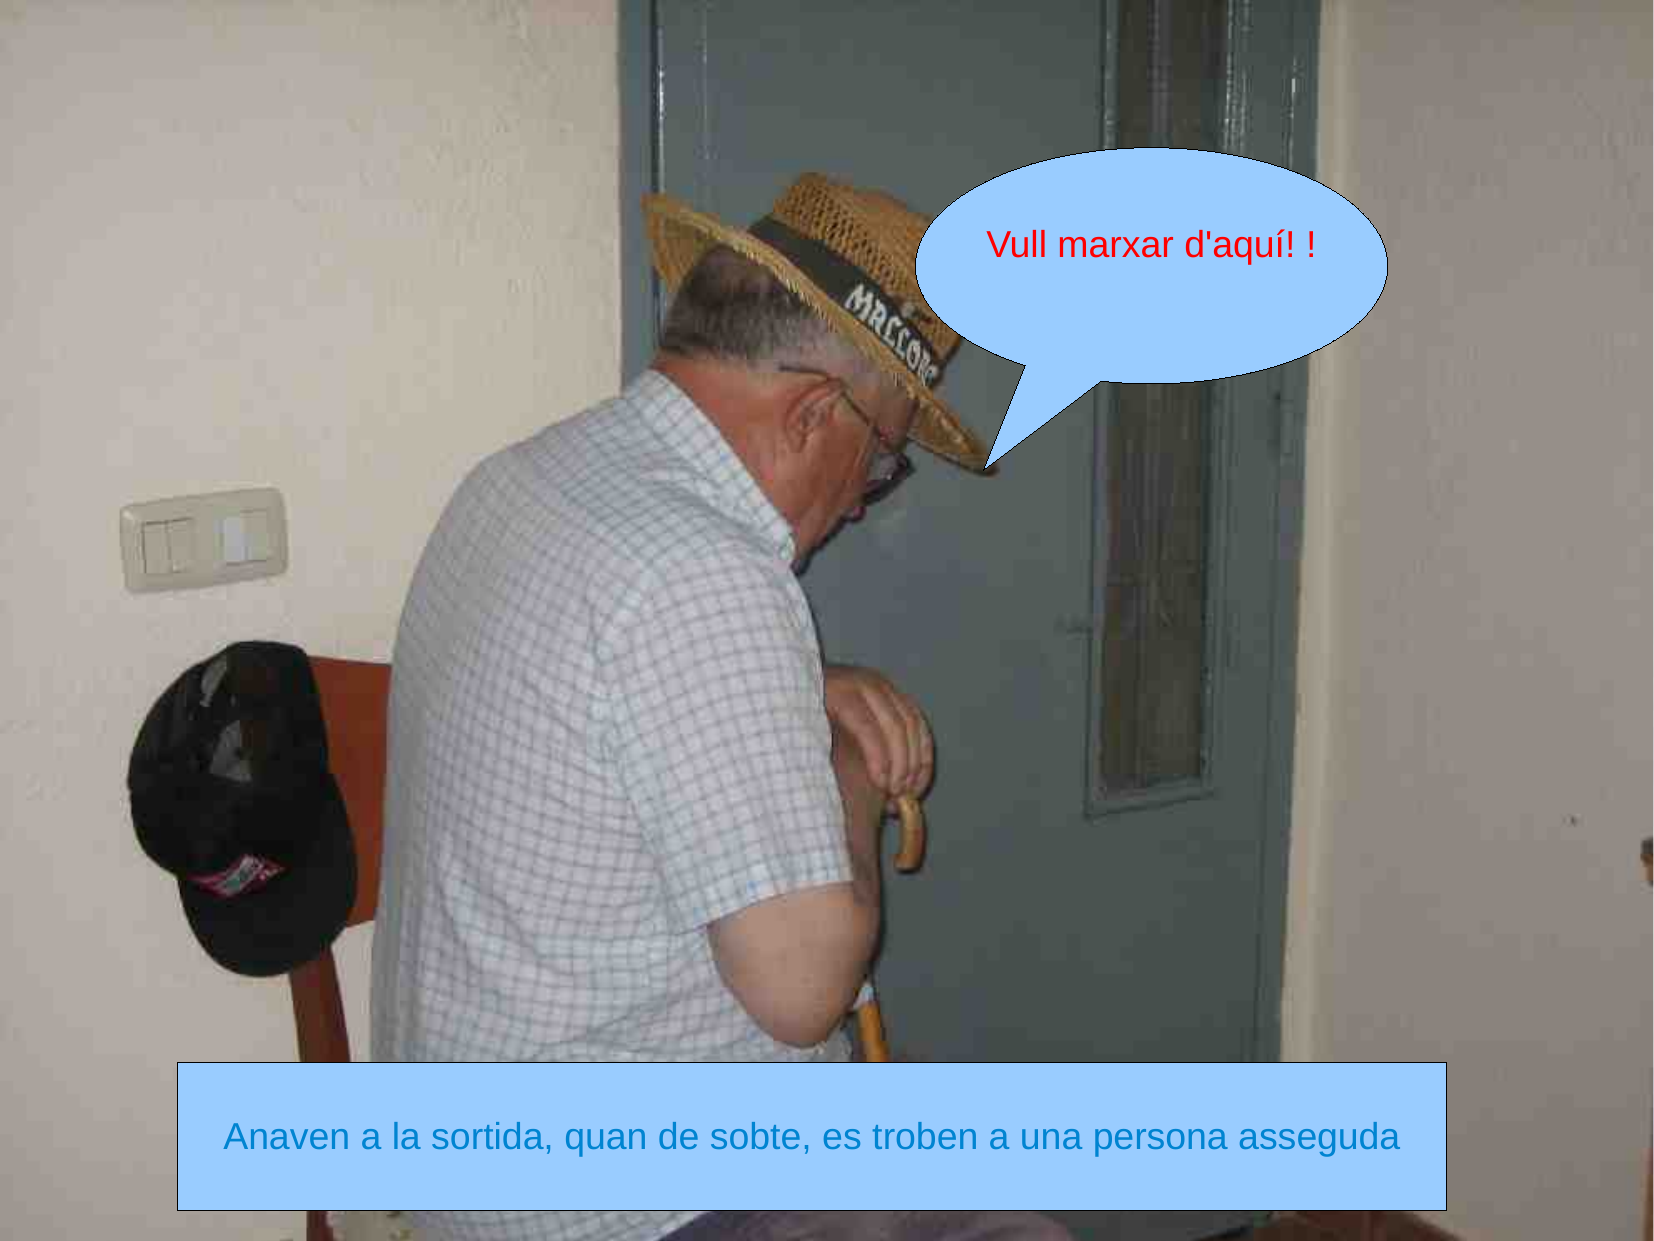

Vull marxar d'aquí! !
Anaven a la sortida, quan de sobte, es troben a una persona asseguda